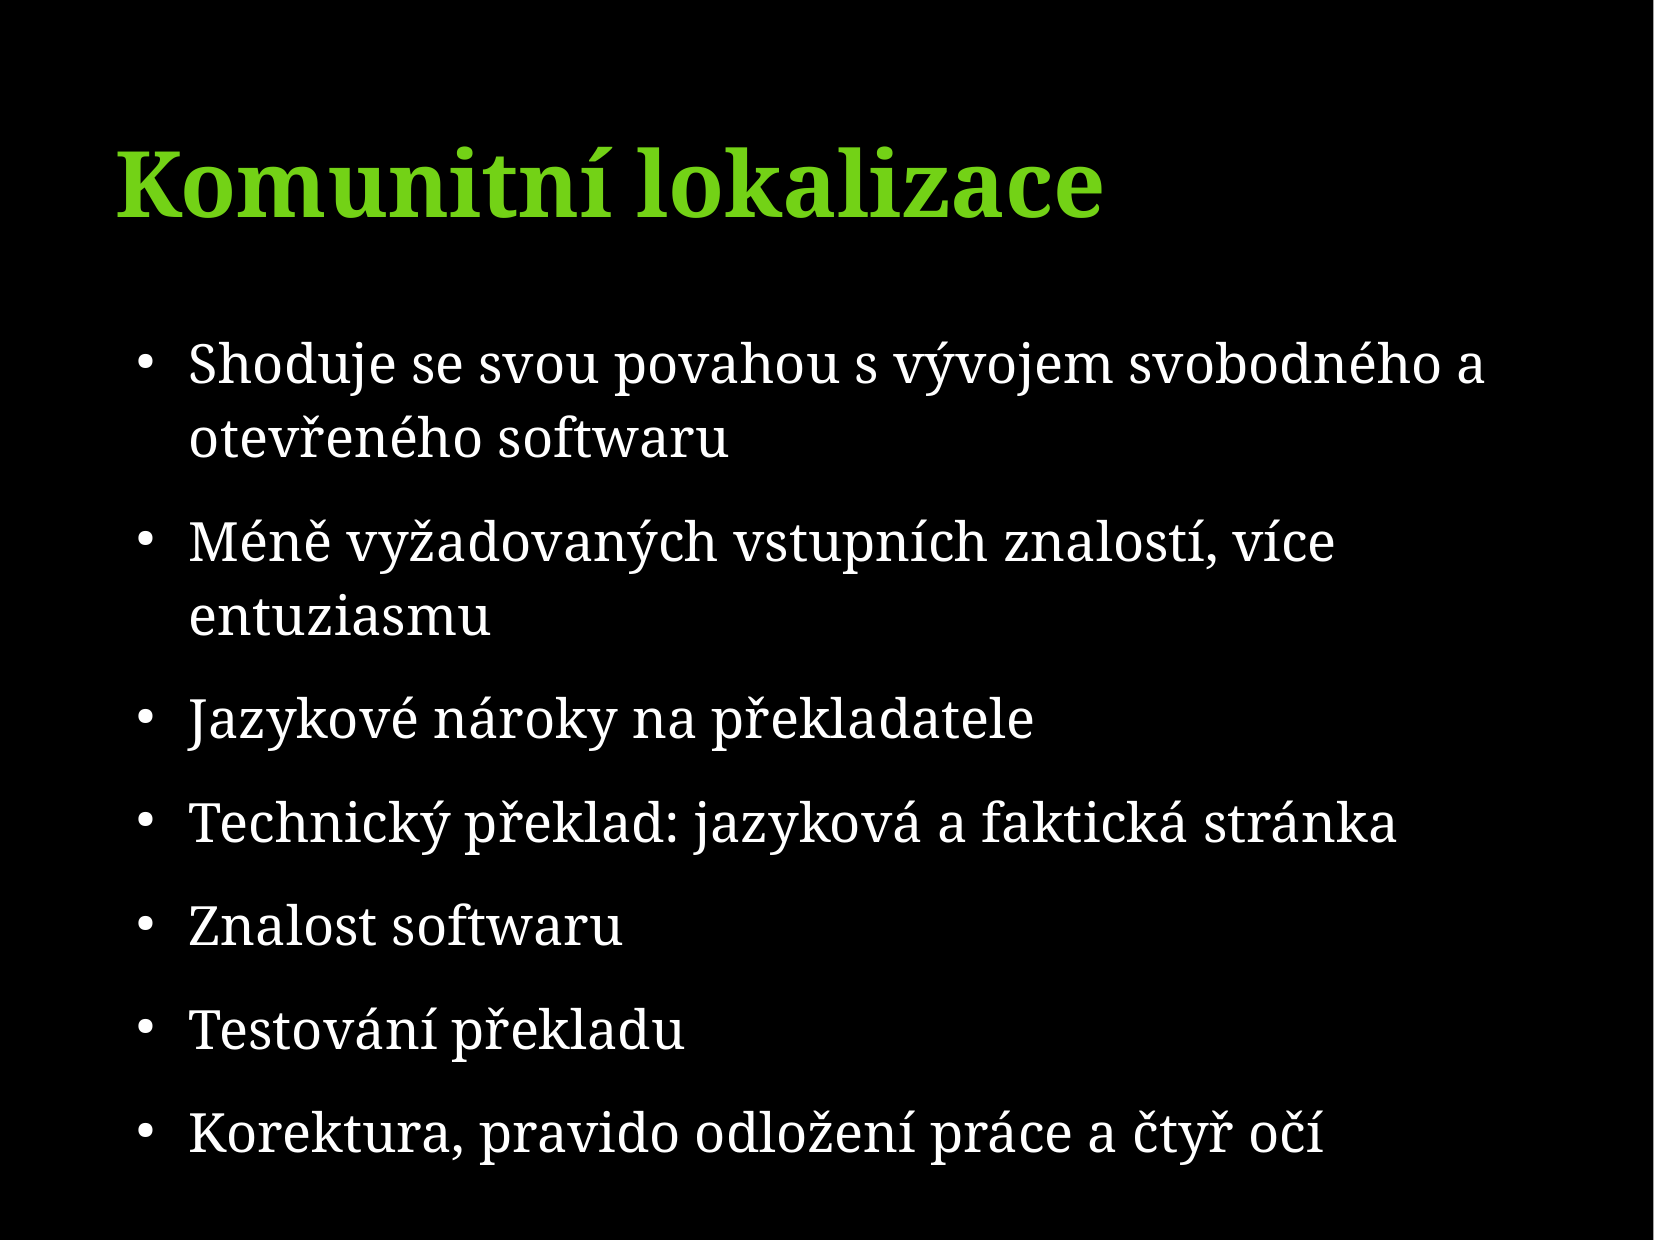

# Komunitní lokalizace
Shoduje se svou povahou s vývojem svobodného a otevřeného softwaru
Méně vyžadovaných vstupních znalostí, více entuziasmu
Jazykové nároky na překladatele
Technický překlad: jazyková a faktická stránka
Znalost softwaru
Testování překladu
Korektura, pravido odložení práce a čtyř očí